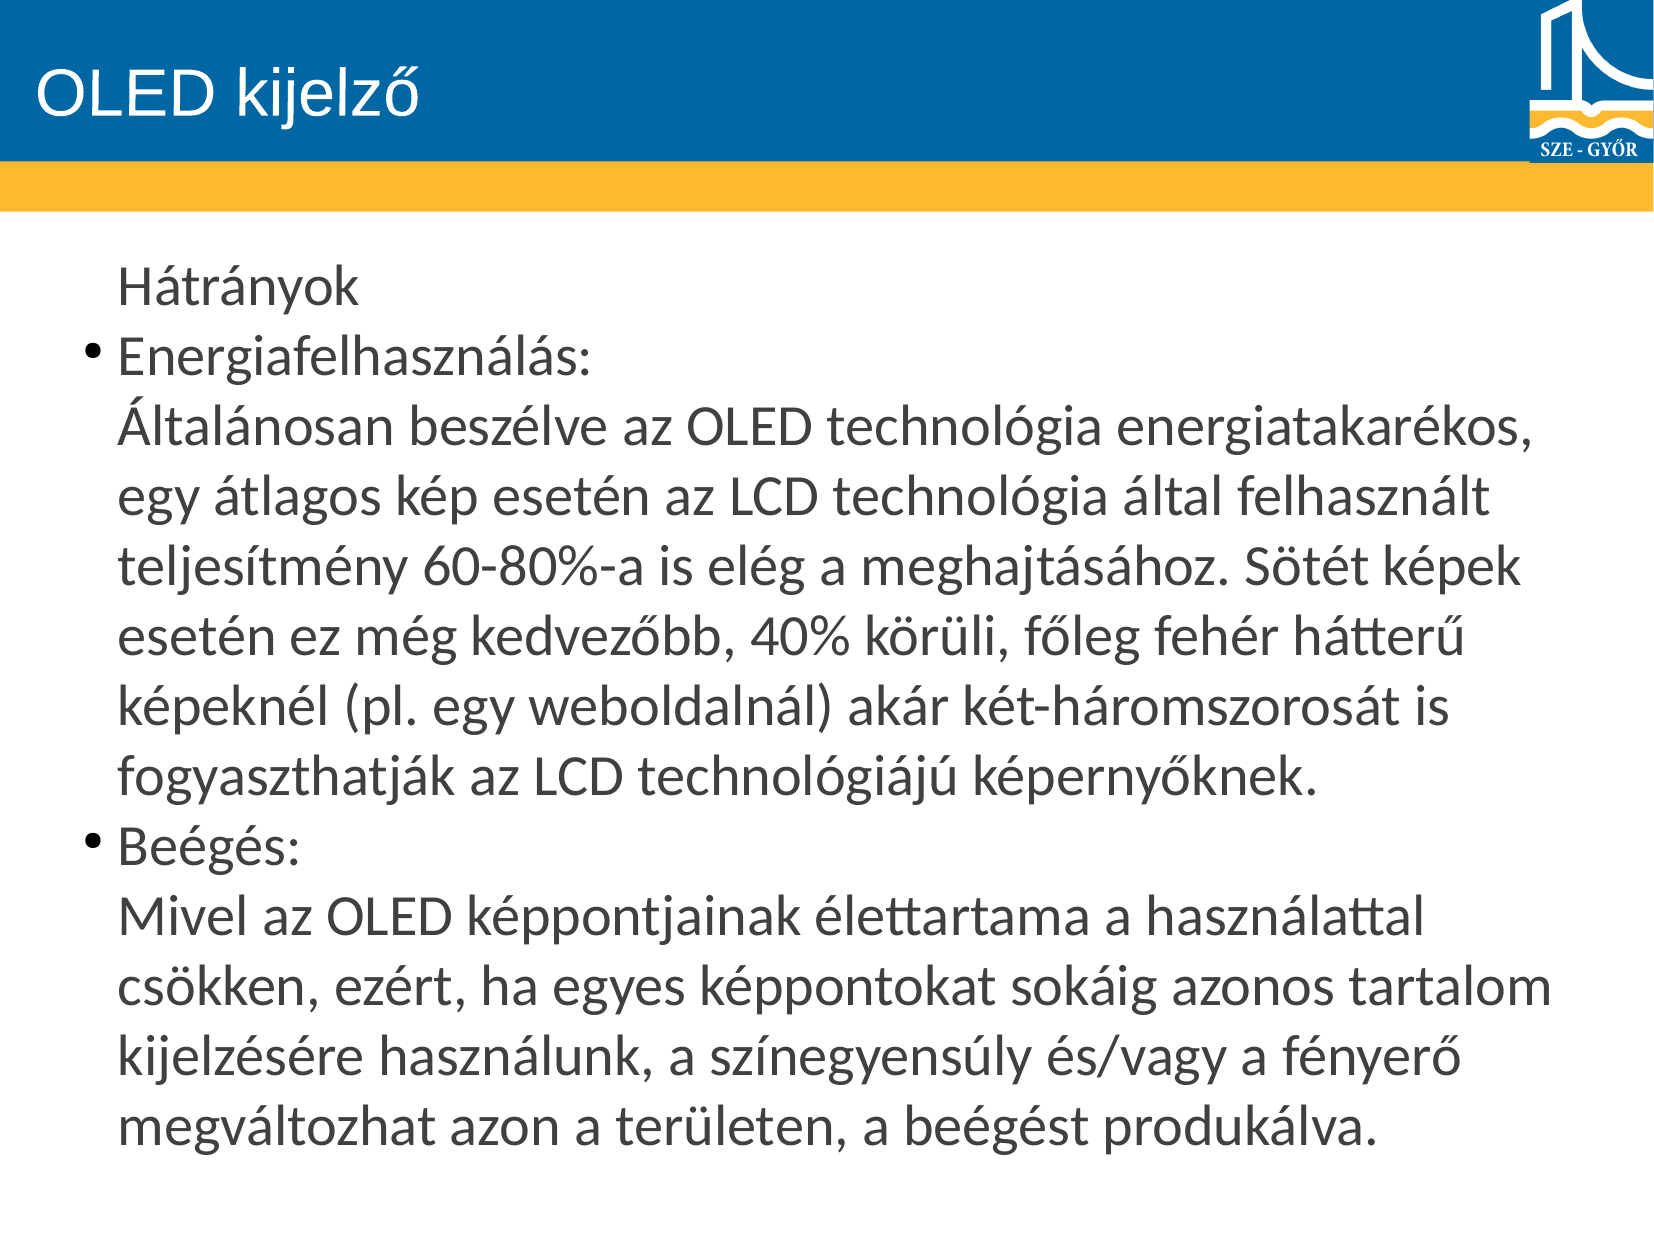

OLED kijelző
Hátrányok
Energiafelhasználás:
Általánosan beszélve az OLED technológia energiatakarékos, egy átlagos kép esetén az LCD technológia által felhasznált teljesítmény 60-80%-a is elég a meghajtásához. Sötét képek esetén ez még kedvezőbb, 40% körüli, főleg fehér hátterű képeknél (pl. egy weboldalnál) akár két-háromszorosát is fogyaszthatják az LCD technológiájú képernyőknek.
Beégés:
Mivel az OLED képpontjainak élettartama a használattal csökken, ezért, ha egyes képpontokat sokáig azonos tartalom kijelzésére használunk, a színegyensúly és/vagy a fényerő megváltozhat azon a területen, a beégést produkálva.